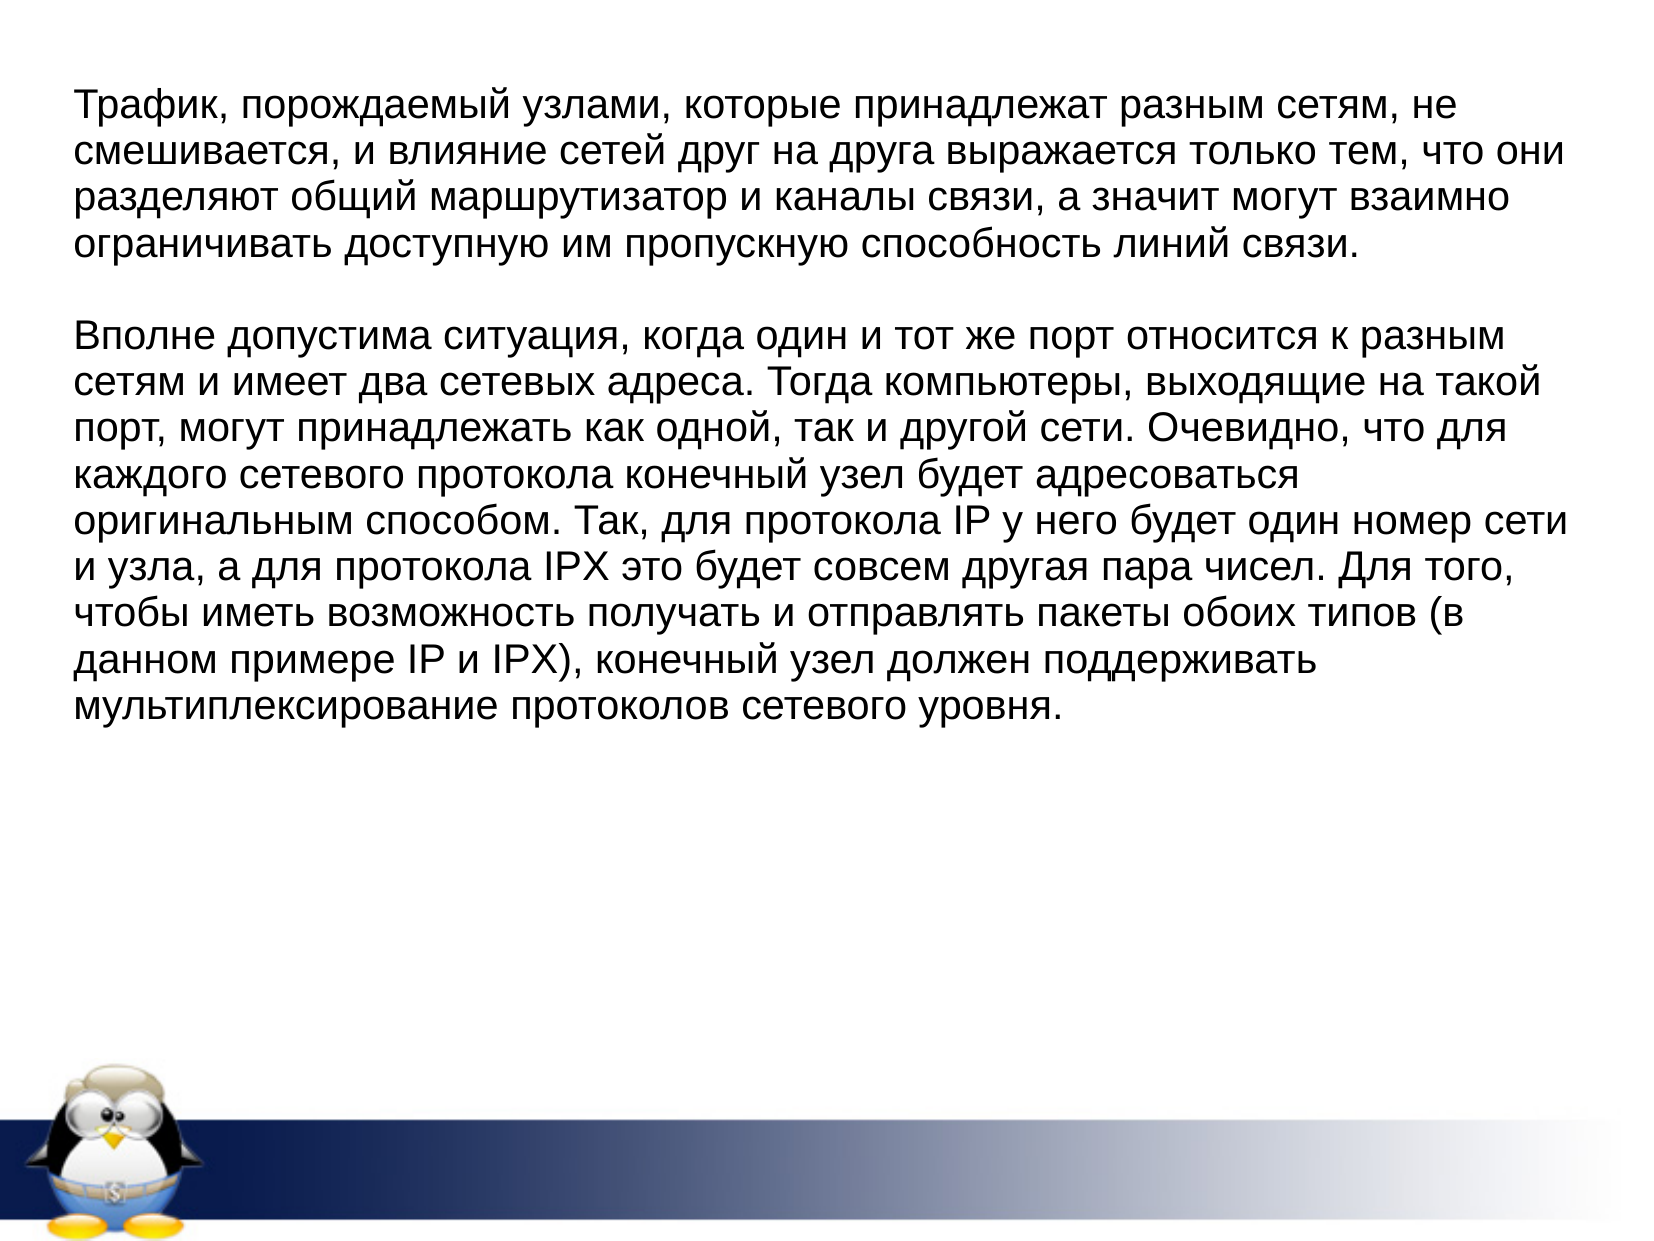

Трафик, порождаемый узлами, которые принадлежат разным сетям, не смешивается, и влияние сетей друг на друга выражается только тем, что они разделяют общий маршрутизатор и каналы связи, а значит могут взаимно ограничивать доступную им пропускную способность линий связи.
Вполне допустима ситуация, когда один и тот же порт относится к разным сетям и имеет два сетевых адреса. Тогда компьютеры, выходящие на такой порт, могут принадлежать как одной, так и другой сети. Очевидно, что для каждого сетевого протокола конечный узел будет адресоваться оригинальным способом. Так, для протокола IP у него будет один номер сети и узла, а для протокола IPX это будет совсем другая пара чисел. Для того, чтобы иметь возможность получать и отправлять пакеты обоих типов (в данном примере IP и IPX), конечный узел должен поддерживать мультиплексирование протоколов сетевого уровня.